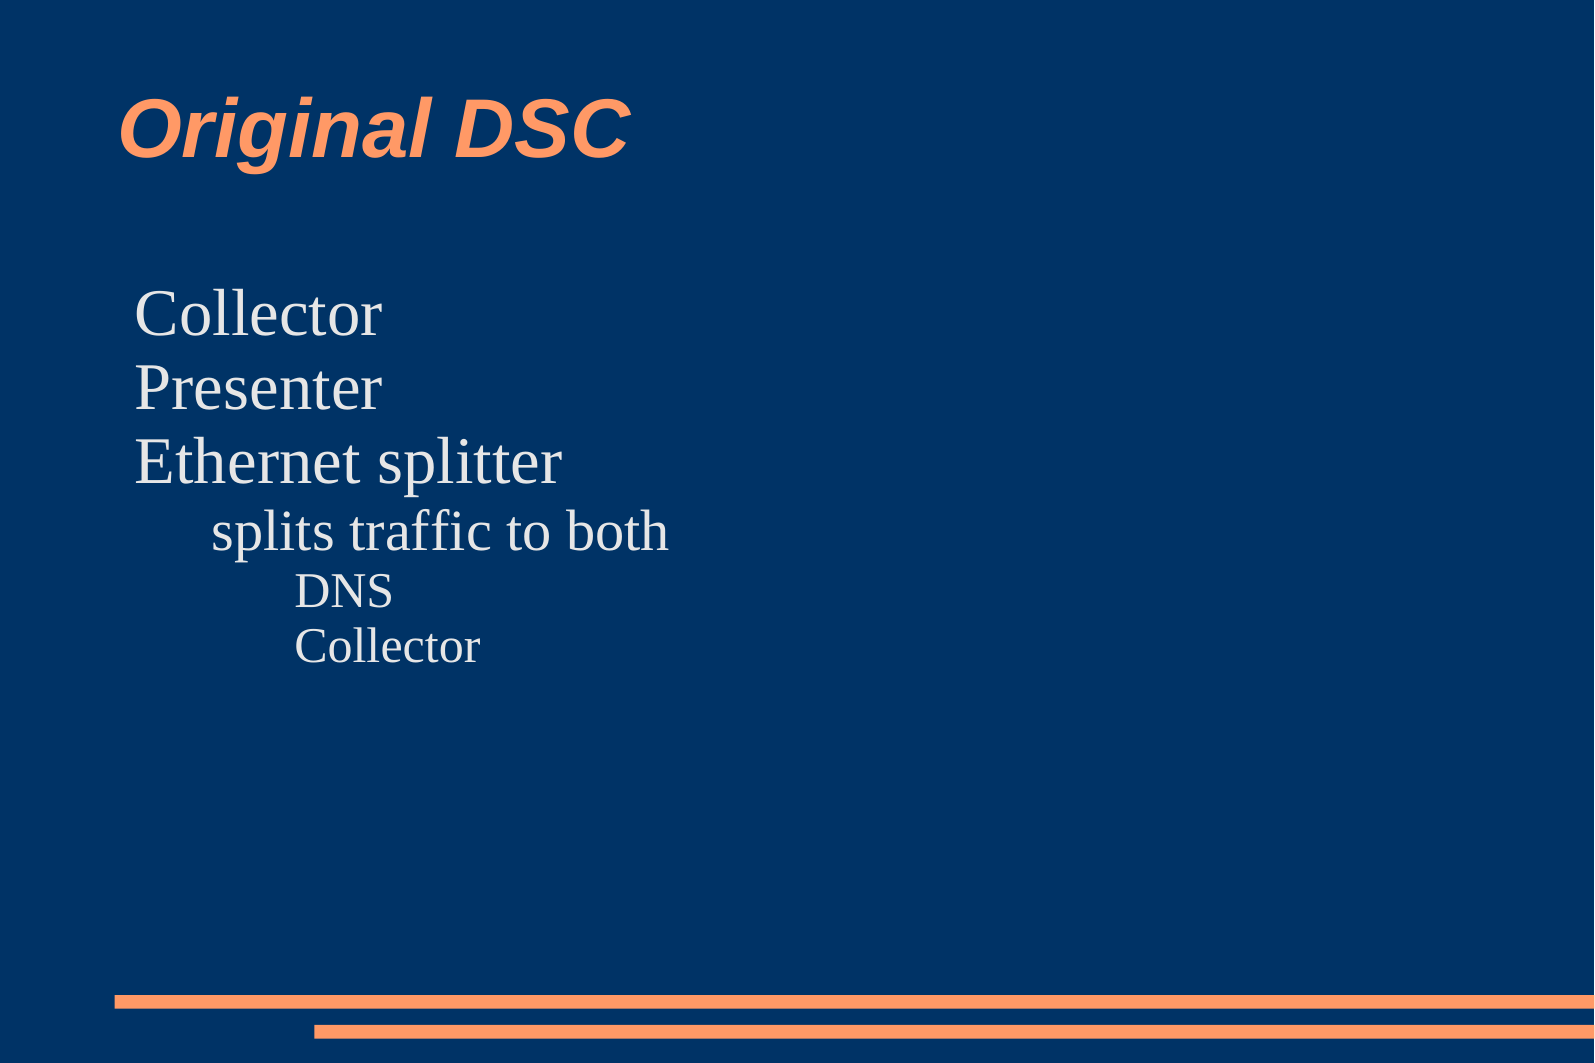

# Original DSC
Collector
Presenter
Ethernet splitter
splits traffic to both
DNS
Collector